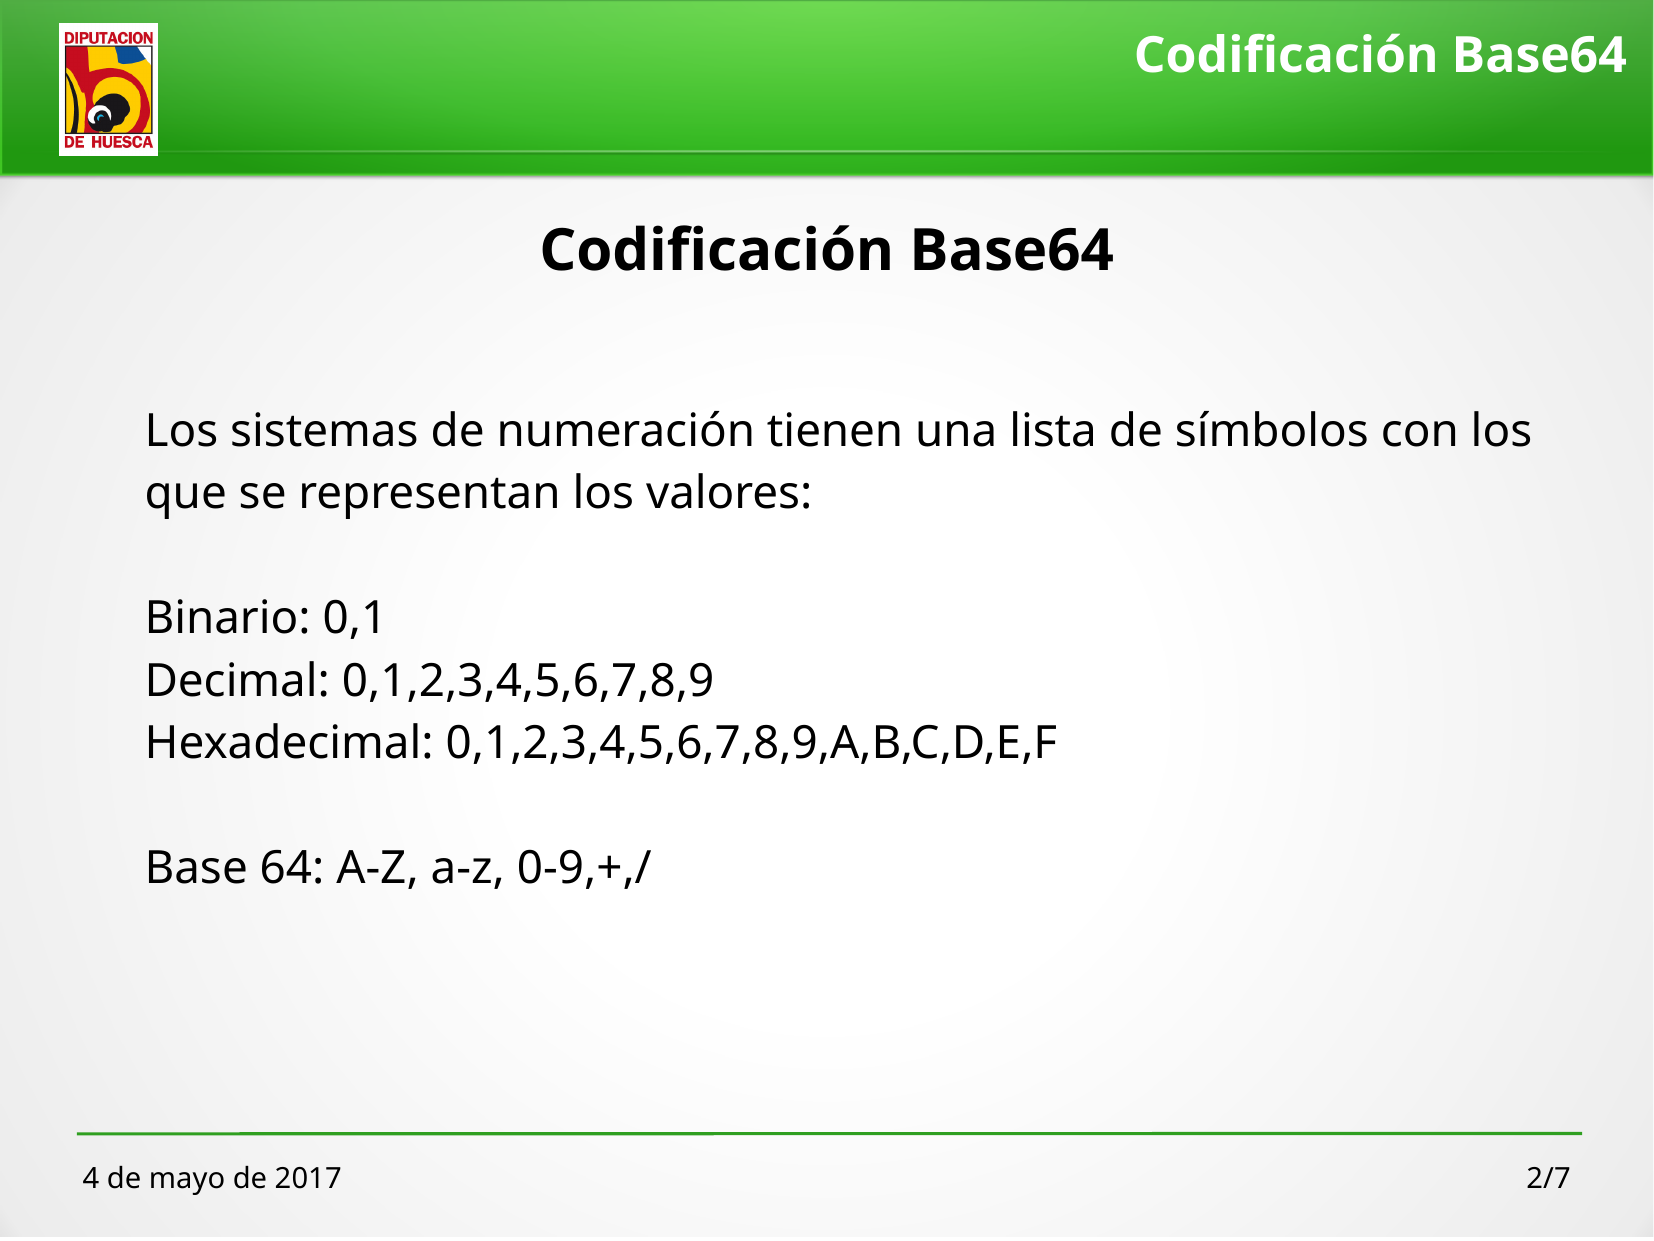

Codificación Base64
Codificación Base64
Los sistemas de numeración tienen una lista de símbolos con los que se representan los valores:
Binario: 0,1
Decimal: 0,1,2,3,4,5,6,7,8,9
Hexadecimal: 0,1,2,3,4,5,6,7,8,9,A,B,C,D,E,F
Base 64: A-Z, a-z, 0-9,+,/
2